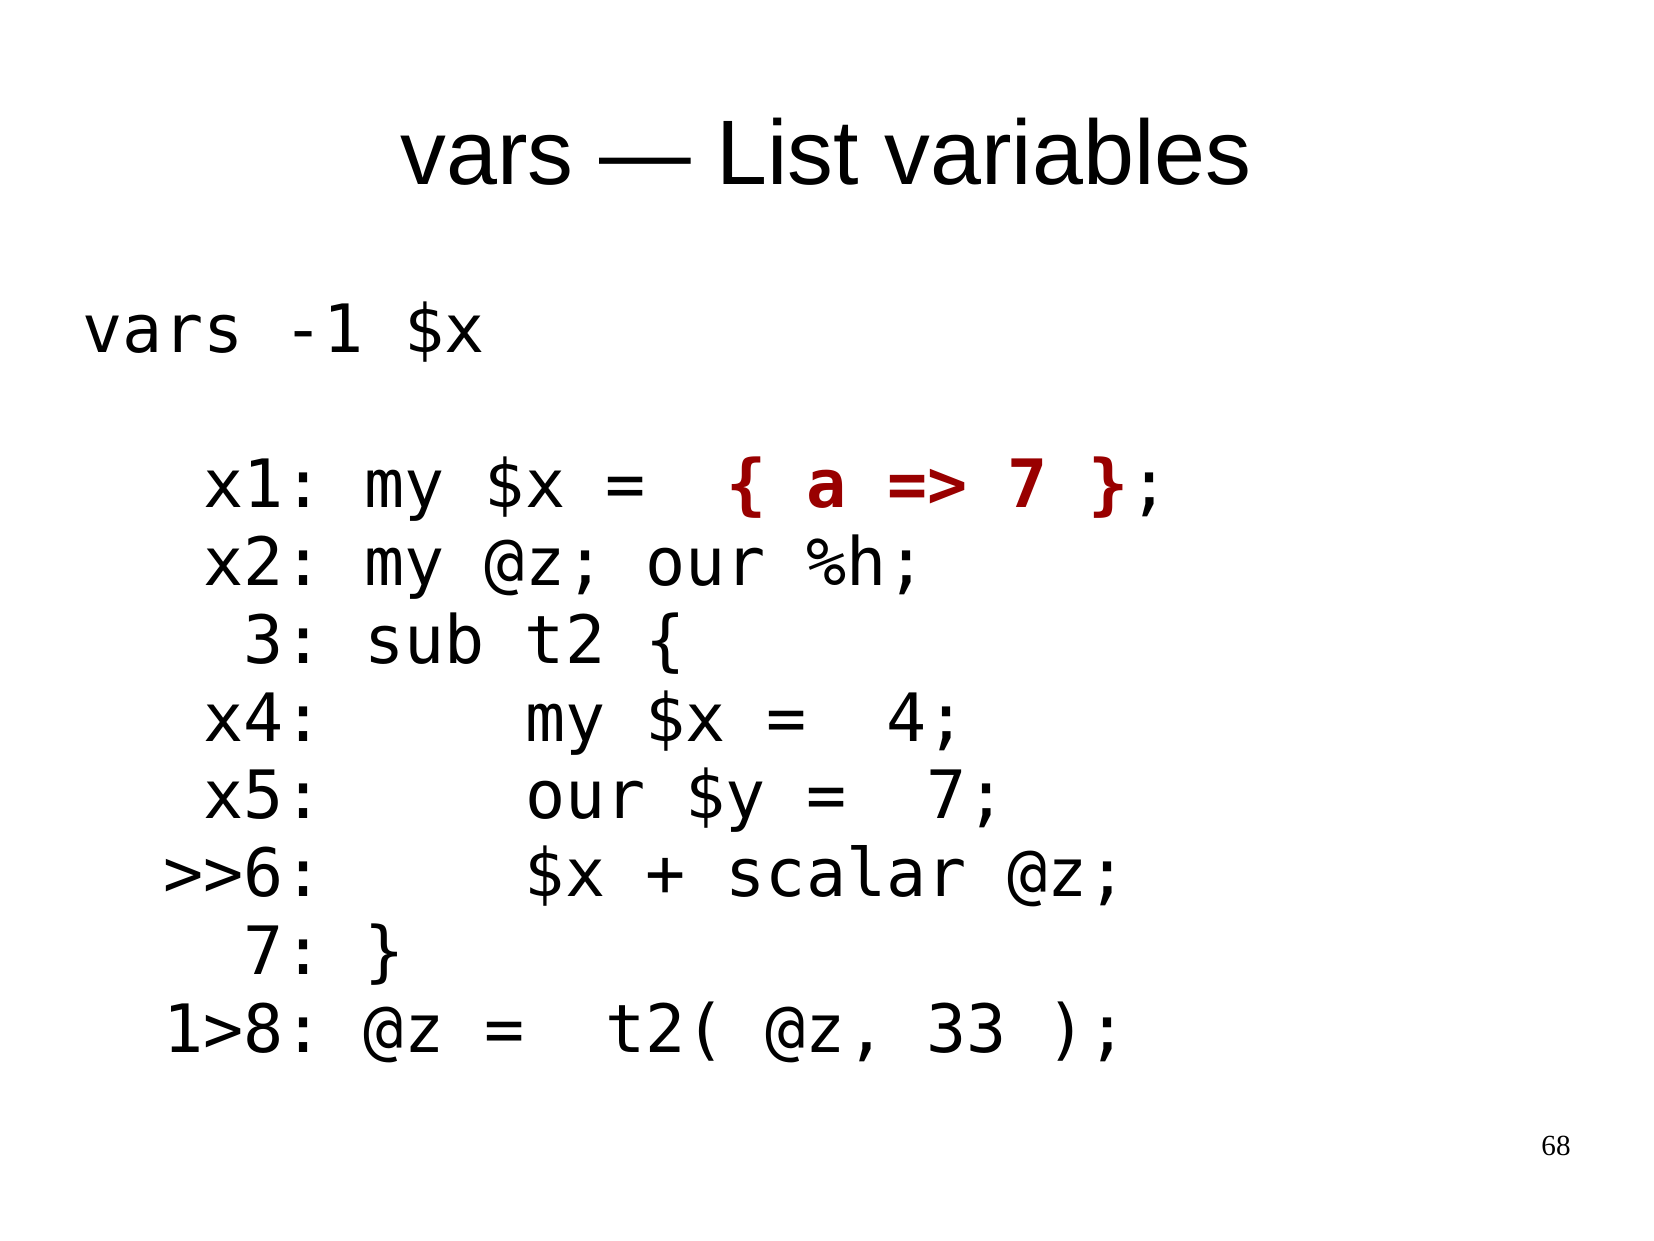

# vars — List variables
vars -1 $x
 x1: my $x = { a => 7 };
 x2: my @z; our %h;
 3: sub t2 {
 x4: my $x = 4;
 x5: our $y = 7;
 >>6: $x + scalar @z;
 7: }
 1>8: @z = t2( @z, 33 );
68